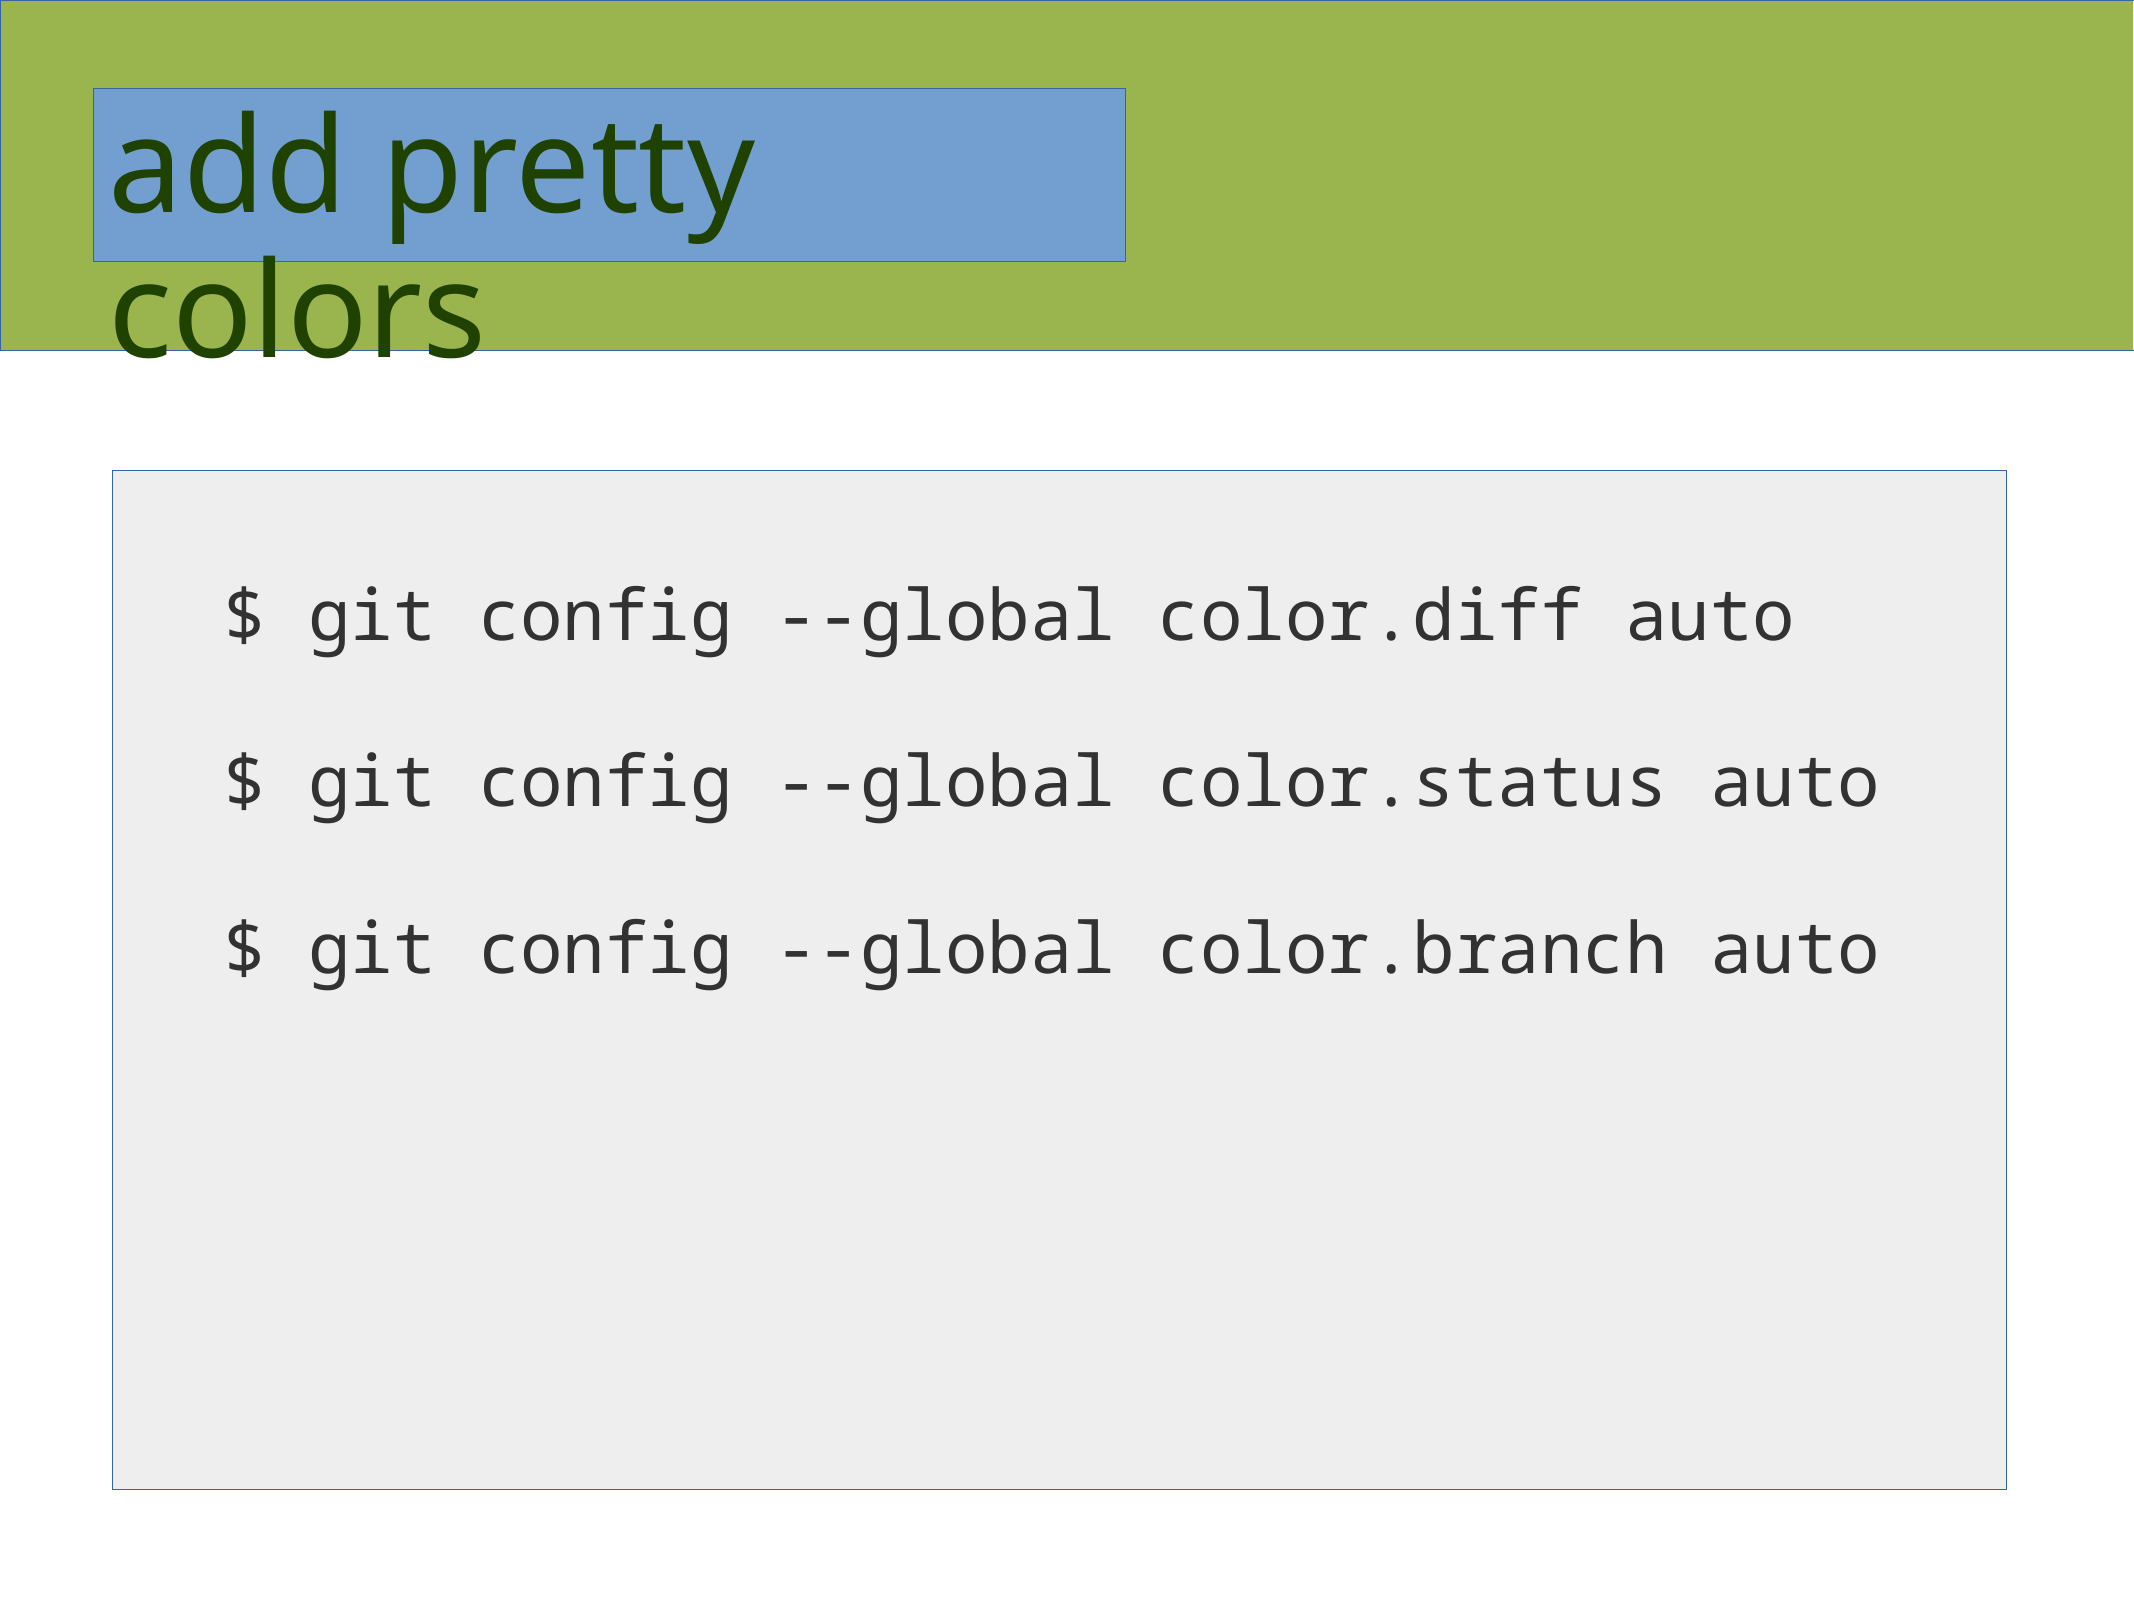

add pretty colors
$ git config --global color.diff auto
$ git config --global color.status auto
$ git config --global color.branch auto